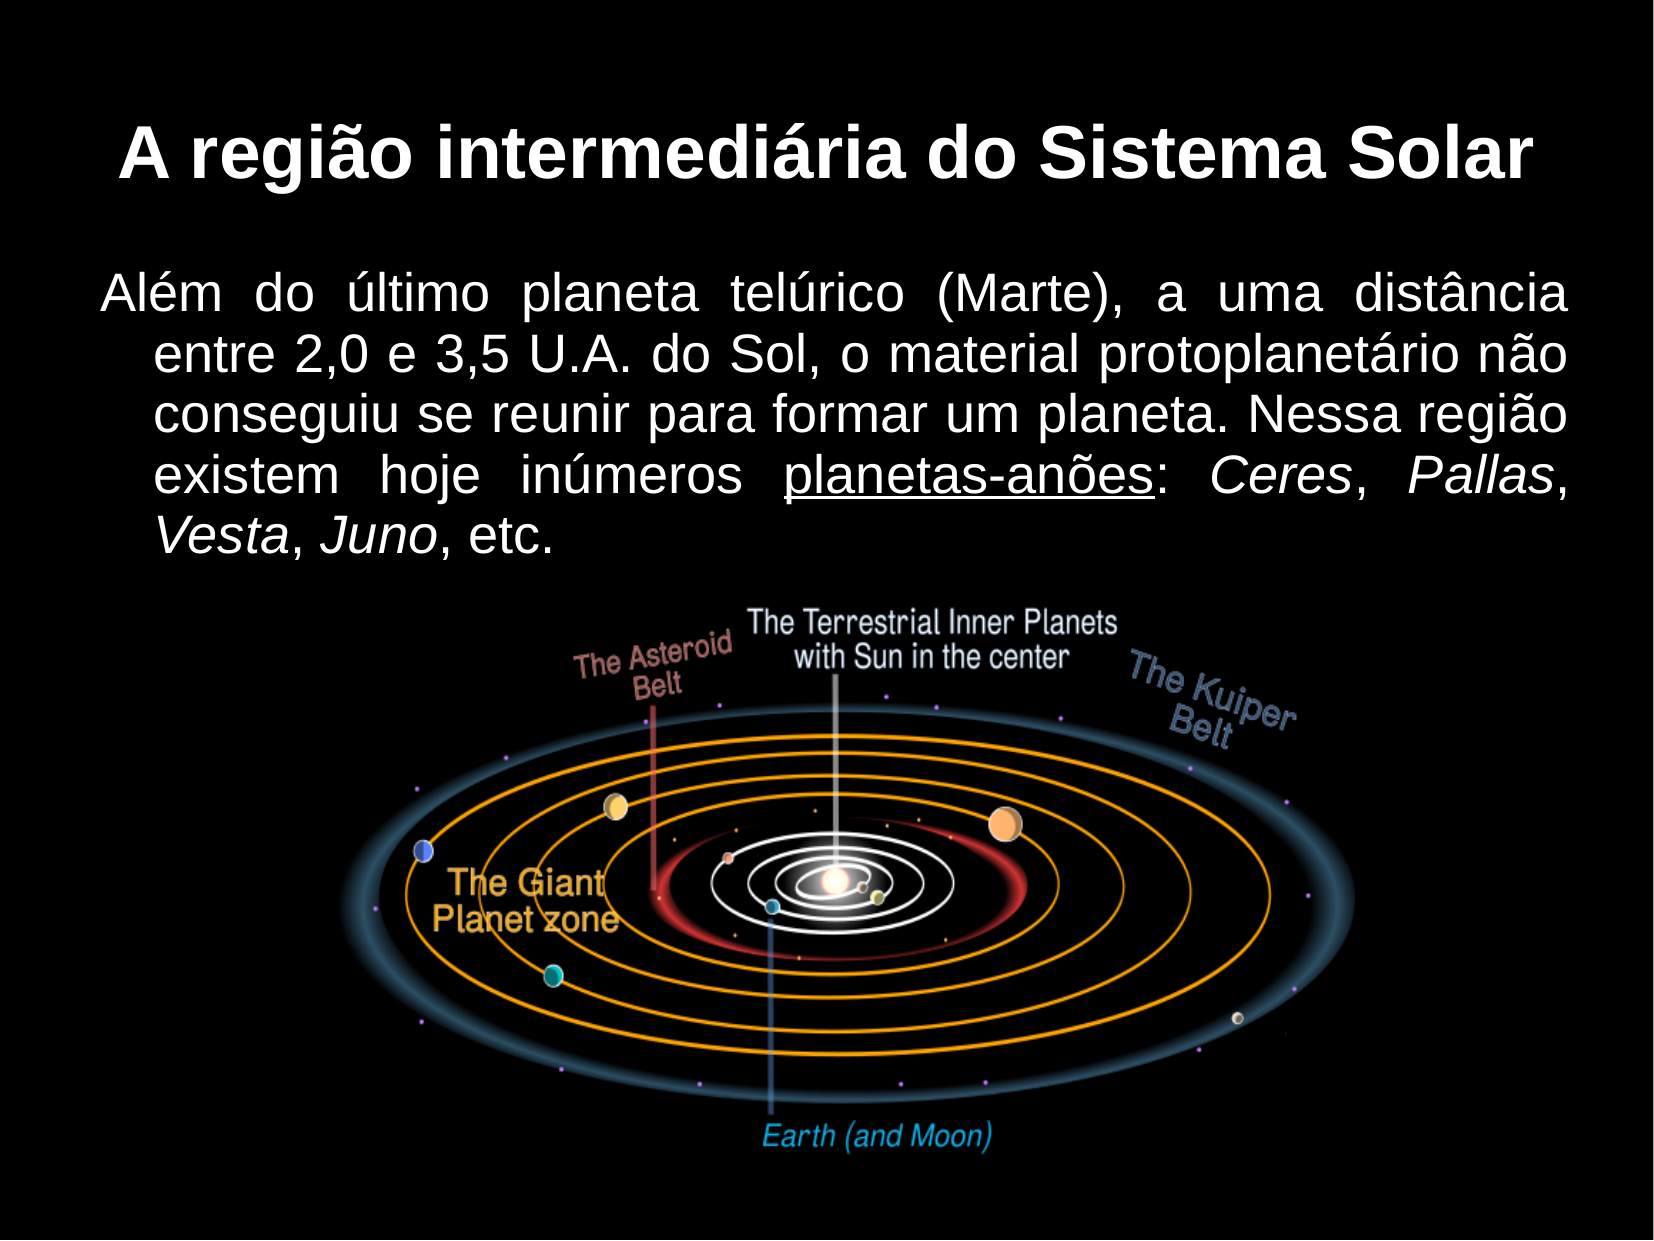

# A região intermediária do Sistema Solar
Além do último planeta telúrico (Marte), a uma distância entre 2,0 e 3,5 U.A. do Sol, o material protoplanetário não conseguiu se reunir para formar um planeta. Nessa região existem hoje inúmeros planetas-anões: Ceres, Pallas, Vesta, Juno, etc.